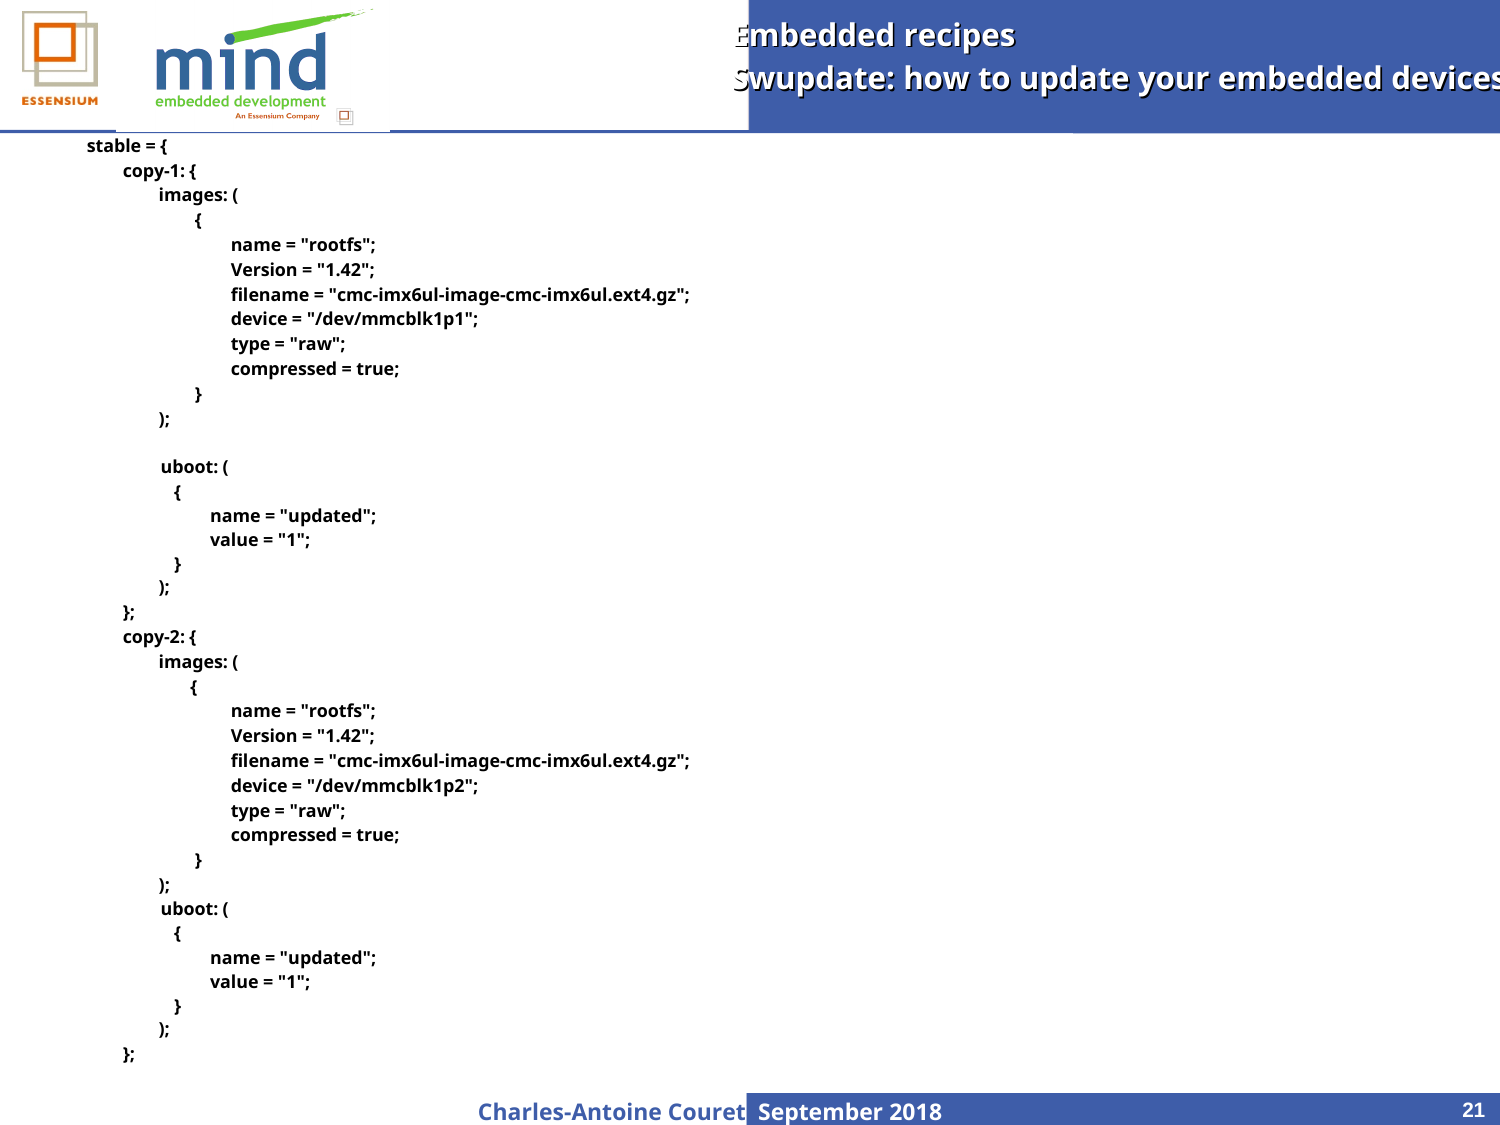

Embedded recipes
Swupdate: how to update your embedded devices?
# stable = {
 copy-1: {
 images: (
 {
 name = "rootfs";
 Version = "1.42";
 filename = "cmc-imx6ul-image-cmc-imx6ul.ext4.gz";
 device = "/dev/mmcblk1p1";
 type = "raw";
 compressed = true;
 }
 );
 uboot: (
 {
 name = "updated";
 value = "1";
 }
);
 };
 copy-2: {
 images: (
 {
 name = "rootfs";
 Version = "1.42";
 filename = "cmc-imx6ul-image-cmc-imx6ul.ext4.gz";
 device = "/dev/mmcblk1p2";
 type = "raw";
 compressed = true;
 }
 );
 uboot: (
 {
 name = "updated";
 value = "1";
 }
);
 };
Charles-Antoine Couret September 2018